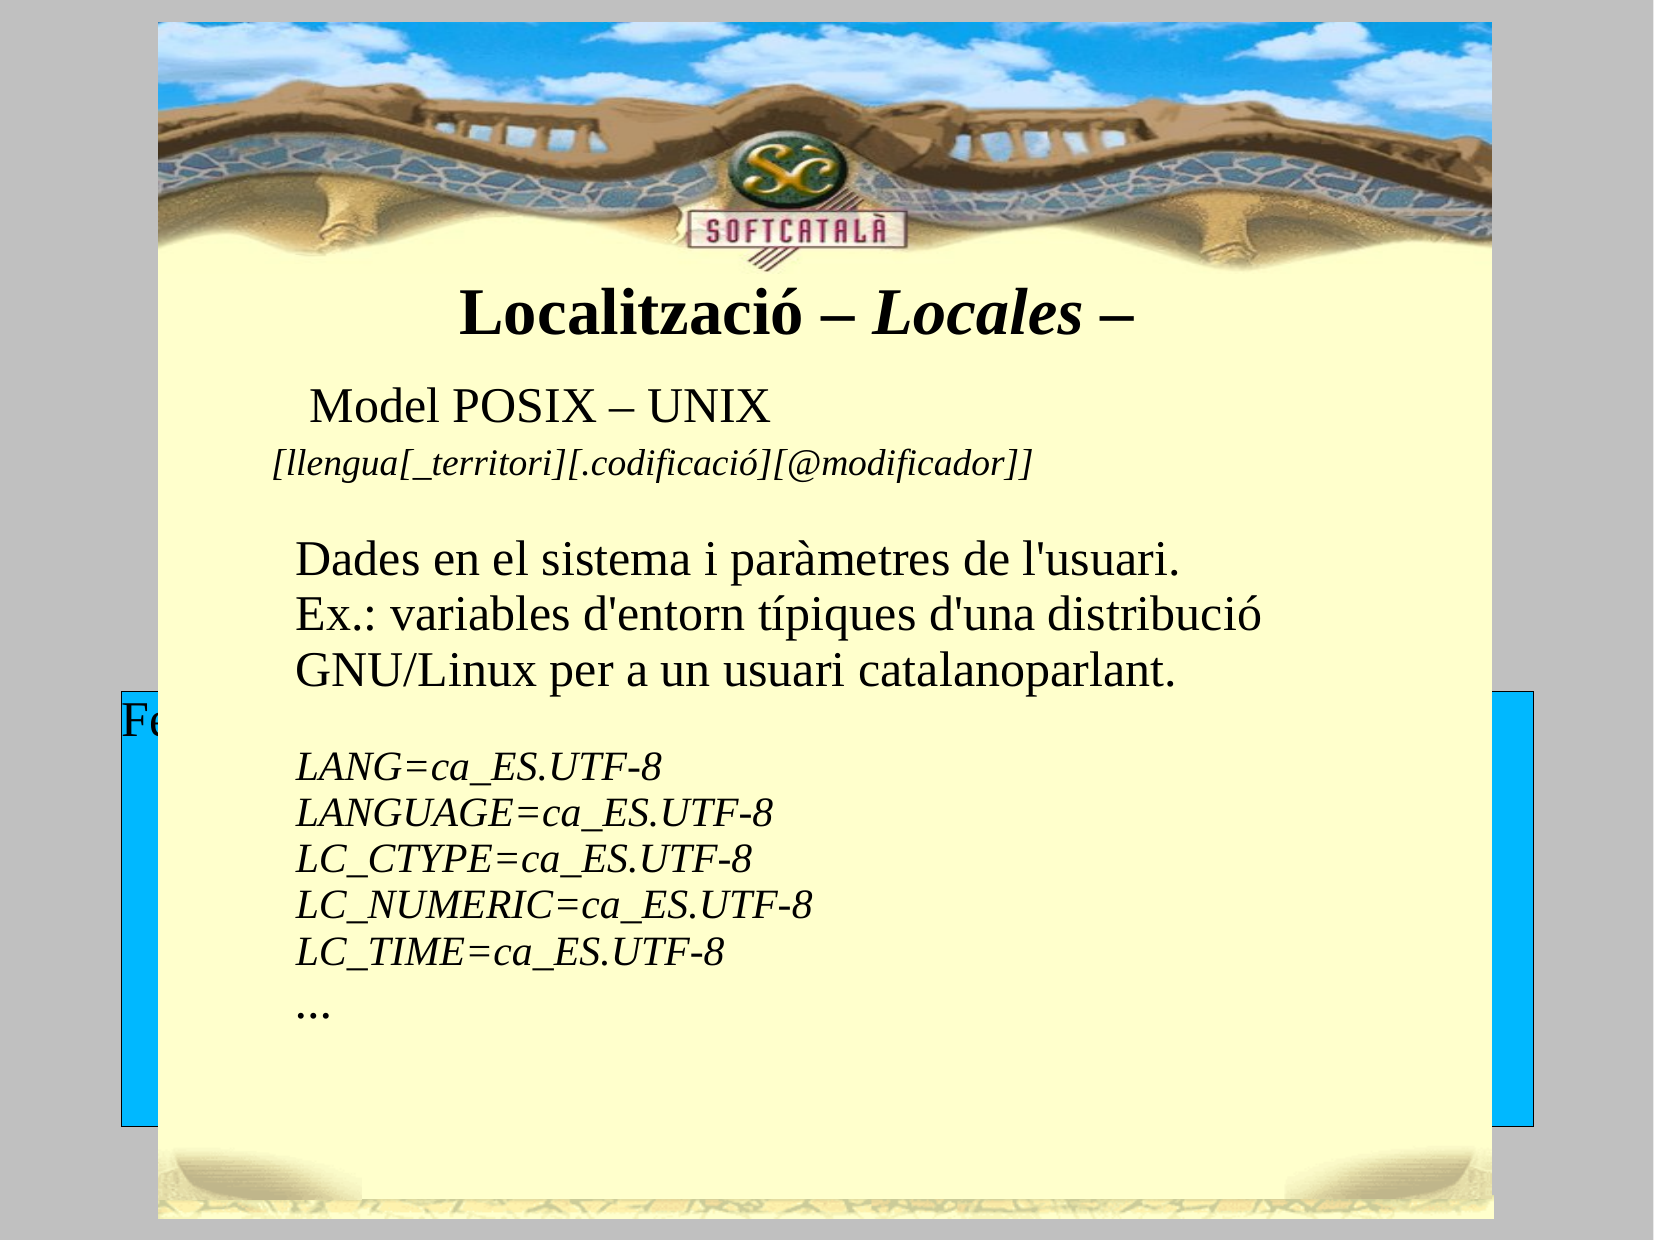

Localització – Locales –
Model POSIX – UNIX
[llengua[_territori][.codificació][@modificador]]
Dades en el sistema i paràmetres de l'usuari.
Ex.: variables d'entorn típiques d'una distribució GNU/Linux per a un usuari catalanoparlant.
LANG=ca_ES.UTF-8
LANGUAGE=ca_ES.UTF-8
LC_CTYPE=ca_ES.UTF-8
LC_NUMERIC=ca_ES.UTF-8
LC_TIME=ca_ES.UTF-8
...